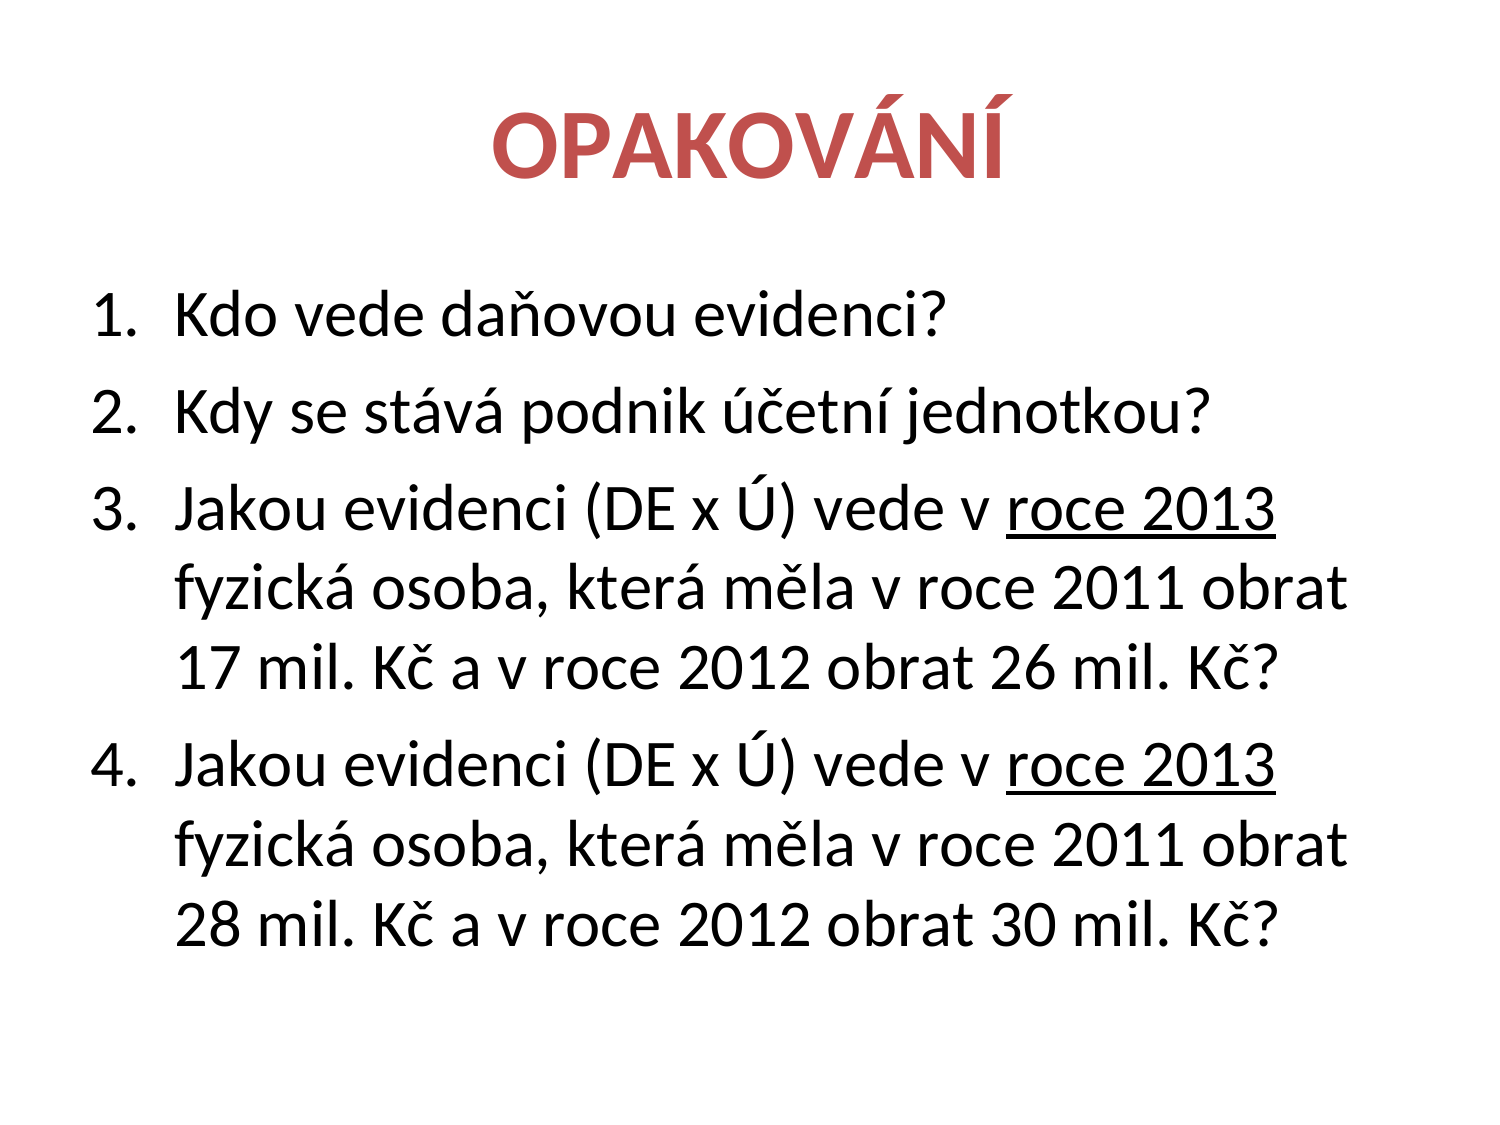

# OPAKOVÁNÍ
Kdo vede daňovou evidenci?
Kdy se stává podnik účetní jednotkou?
Jakou evidenci (DE x Ú) vede v roce 2013 fyzická osoba, která měla v roce 2011 obrat 17 mil. Kč a v roce 2012 obrat 26 mil. Kč?
Jakou evidenci (DE x Ú) vede v roce 2013 fyzická osoba, která měla v roce 2011 obrat 28 mil. Kč a v roce 2012 obrat 30 mil. Kč?